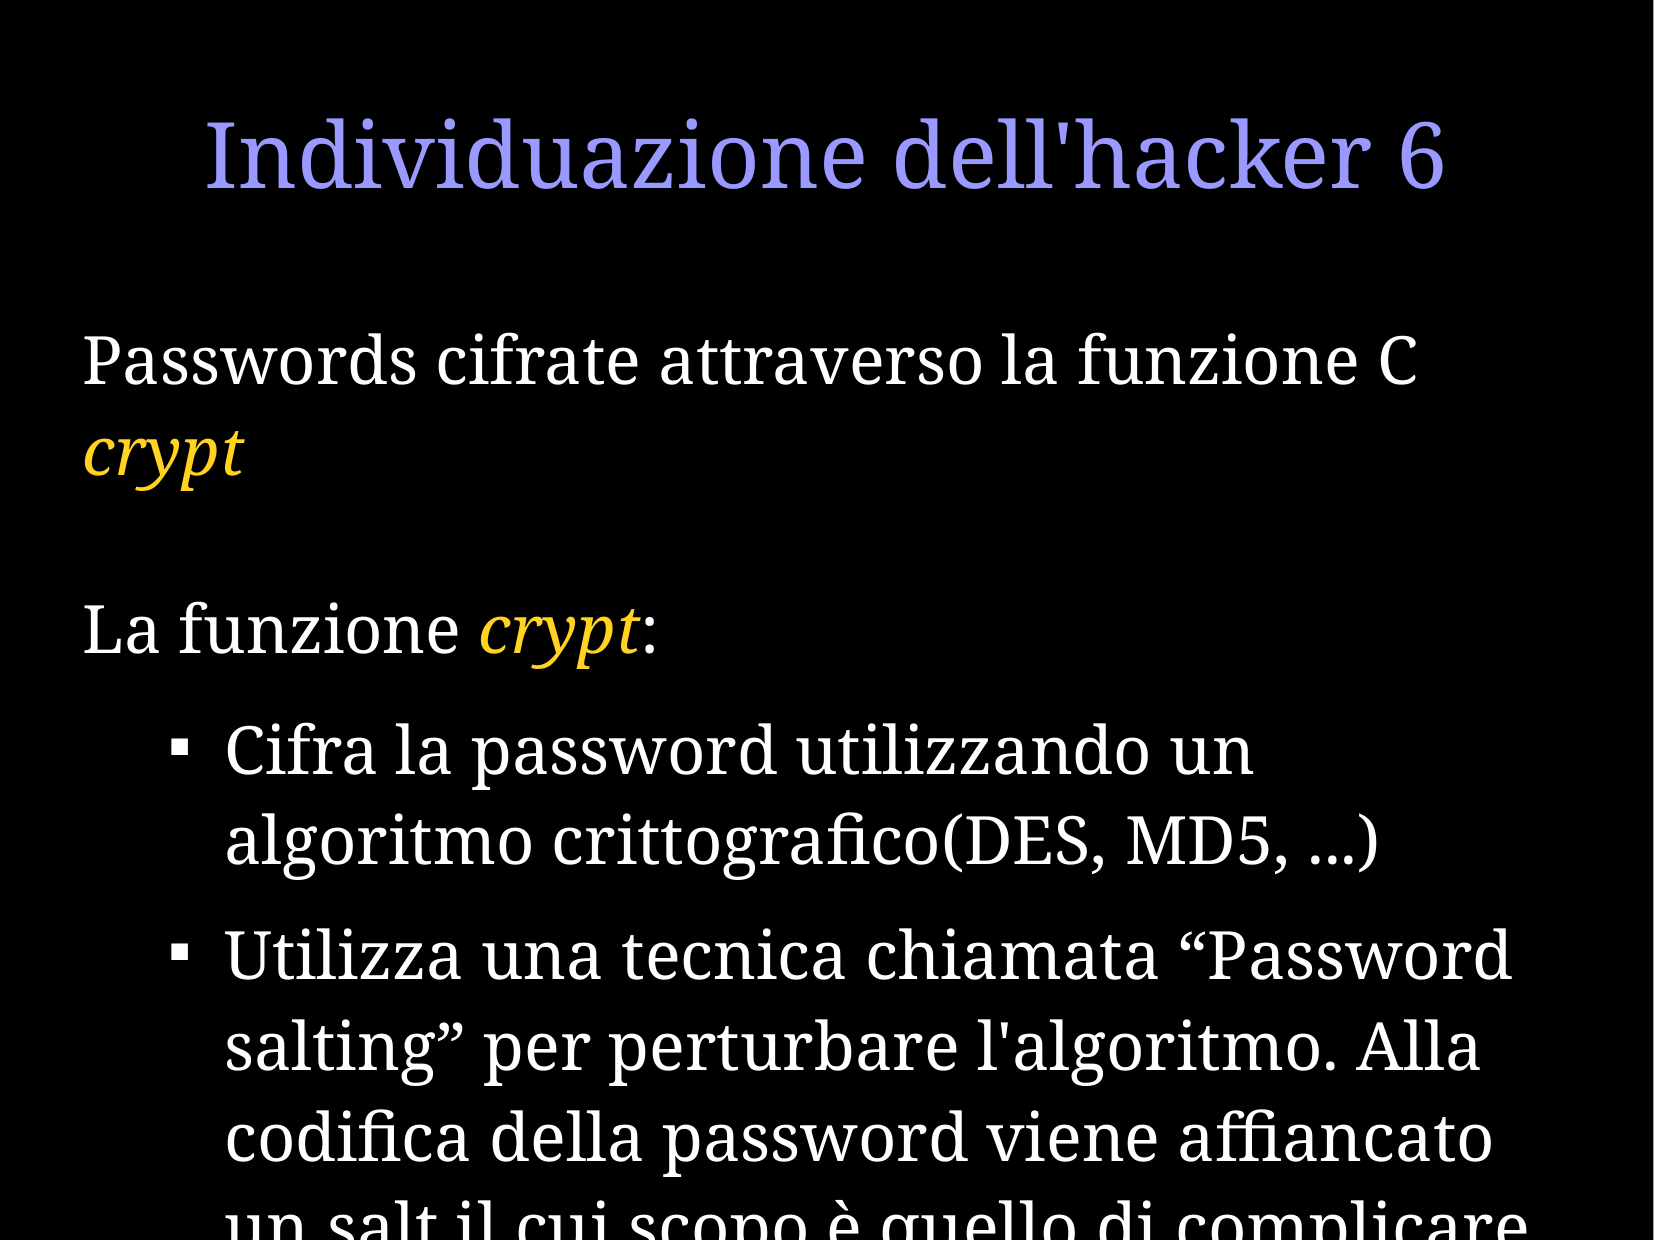

# Individuazione dell'hacker 6
Passwords cifrate attraverso la funzione C crypt
La funzione crypt:
Cifra la password utilizzando un algoritmo crittografico(DES, MD5, ...)
Utilizza una tecnica chiamata “Password salting” per perturbare l'algoritmo. Alla codifica della password viene affiancato un salt il cui scopo è quello di complicare gli attacchi basati su dizionario.